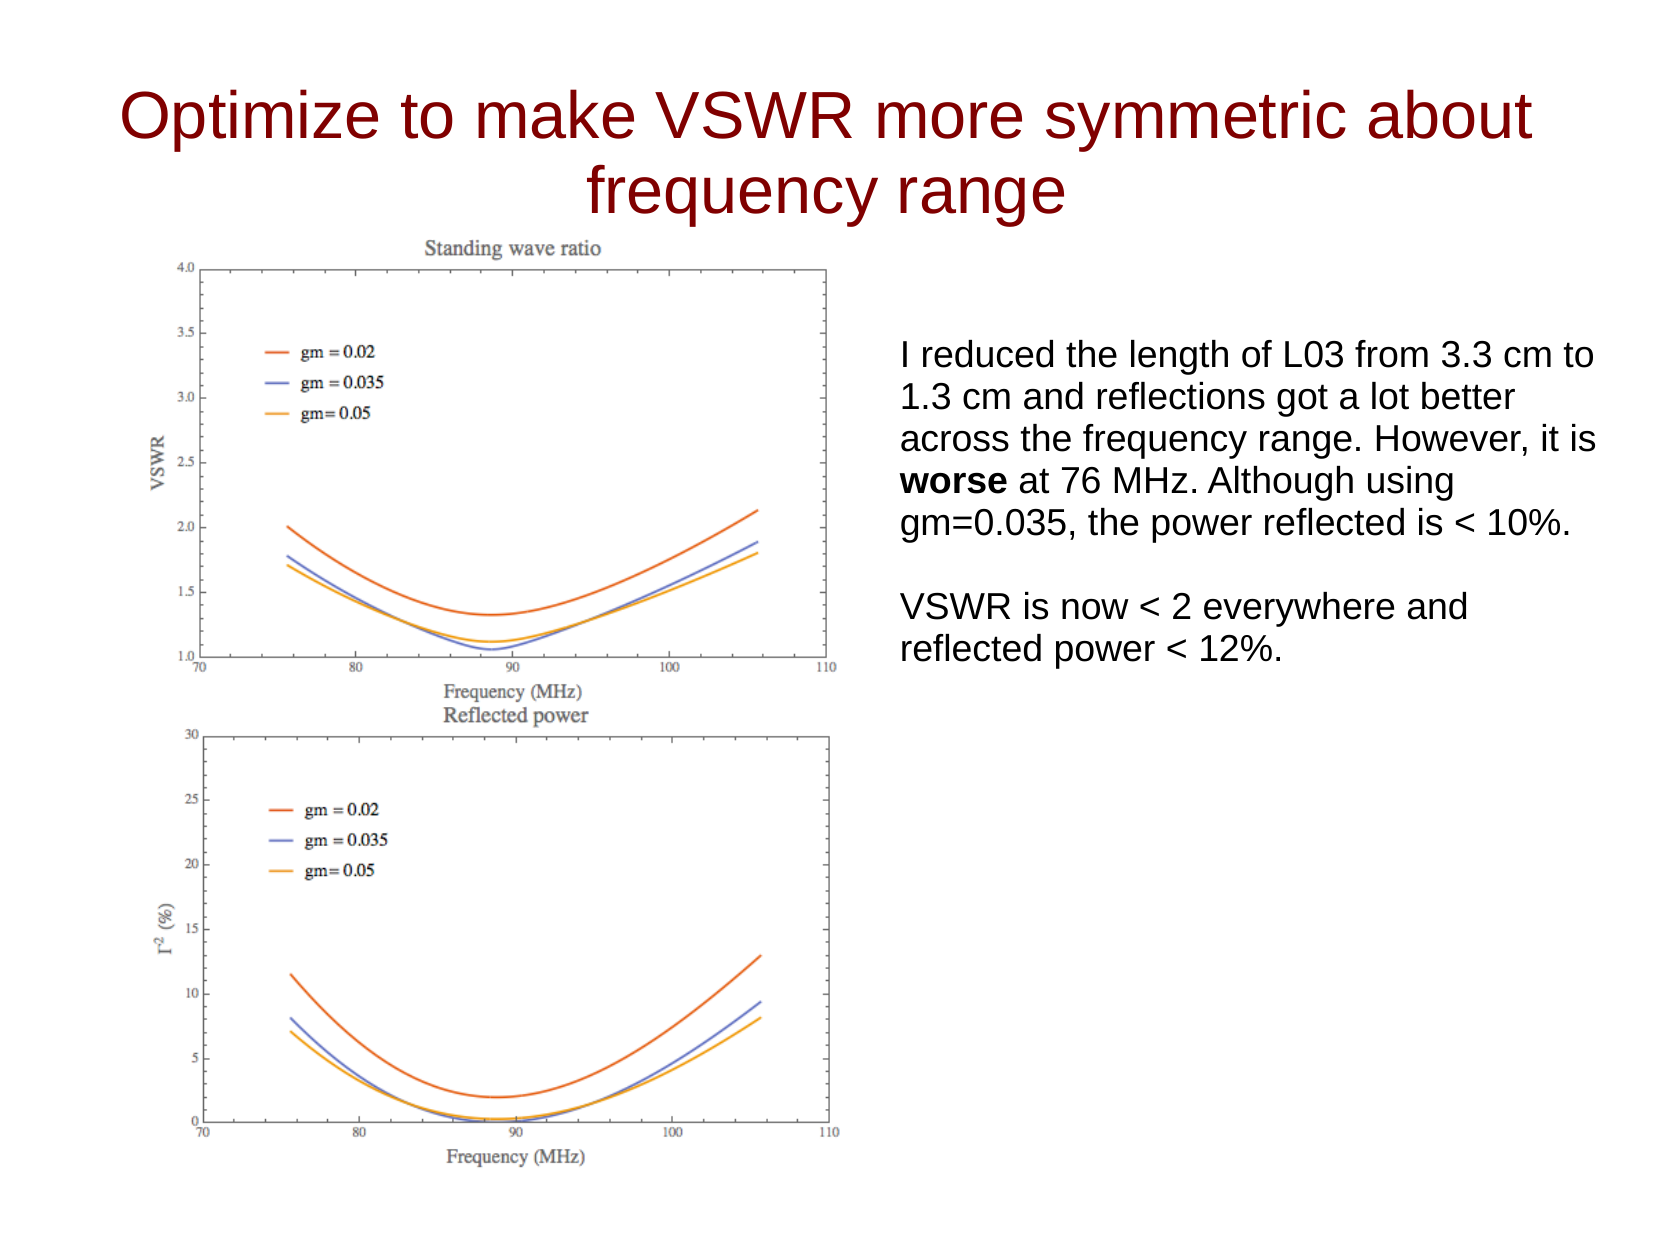

# Optimize to make VSWR more symmetric about frequency range
I reduced the length of L03 from 3.3 cm to 1.3 cm and reflections got a lot better across the frequency range. However, it is worse at 76 MHz. Although using gm=0.035, the power reflected is < 10%.
VSWR is now < 2 everywhere and reflected power < 12%.